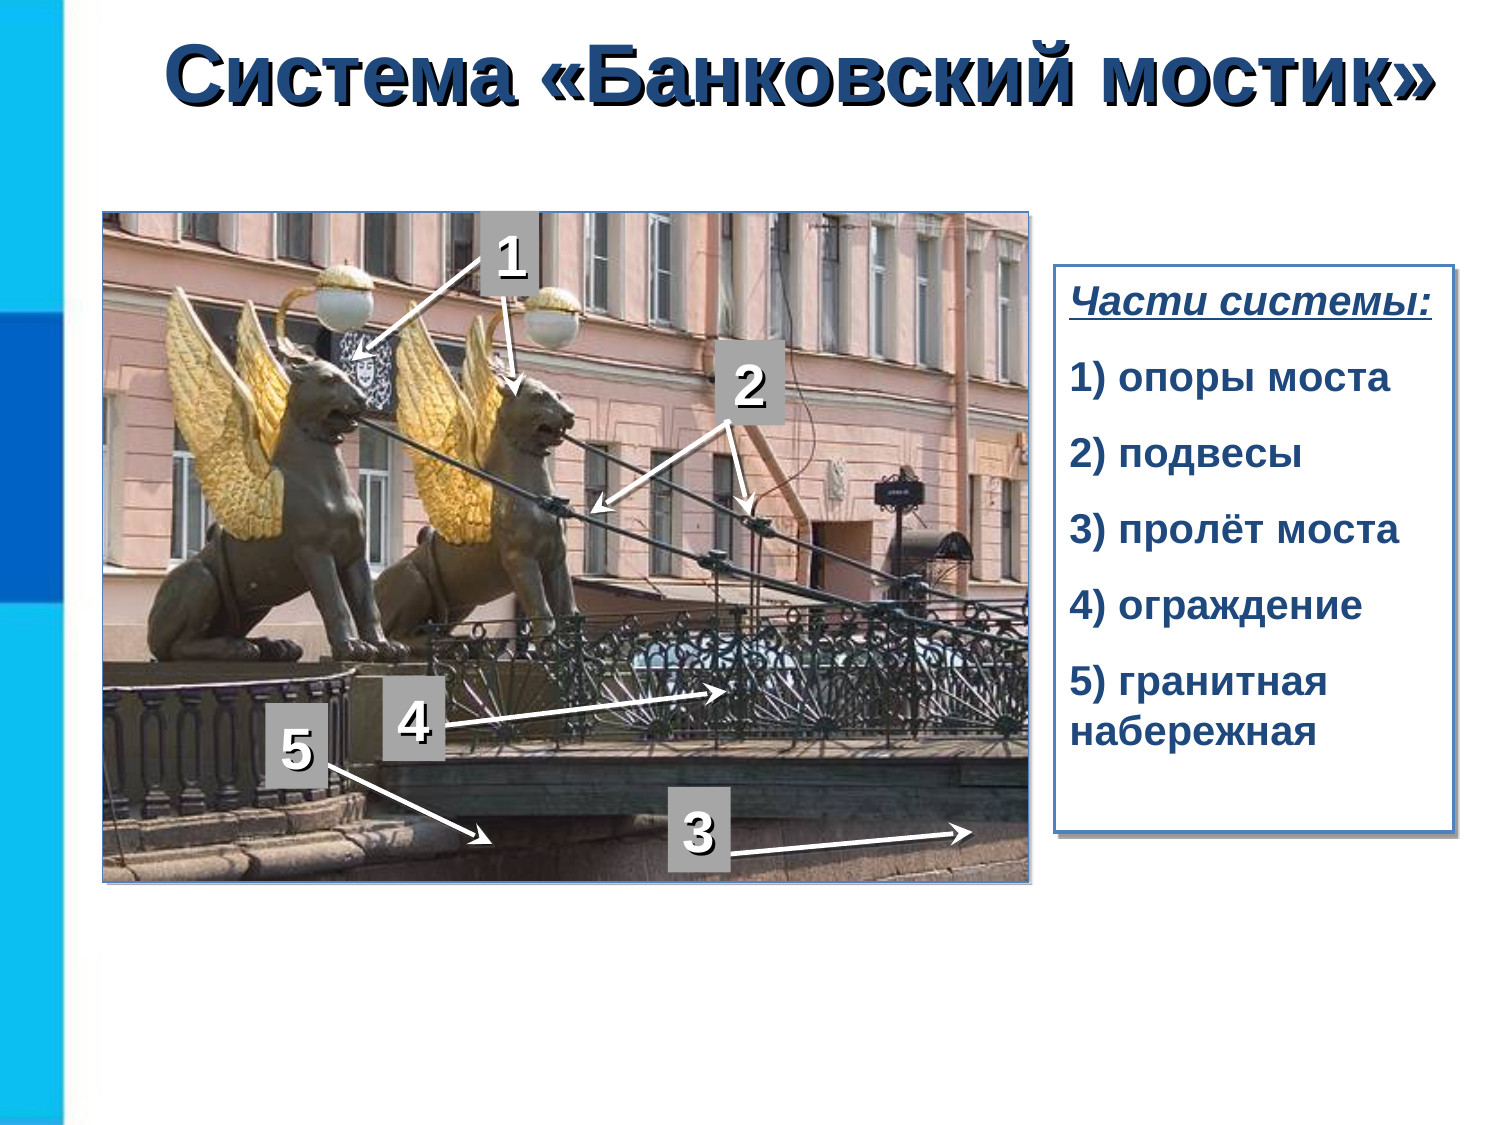

Система «Банковский мостик»
1
Части системы:
1) опоры моста
2) подвесы
3) пролёт моста
4) ограждение
5) гранитная набережная
2
4
5
3